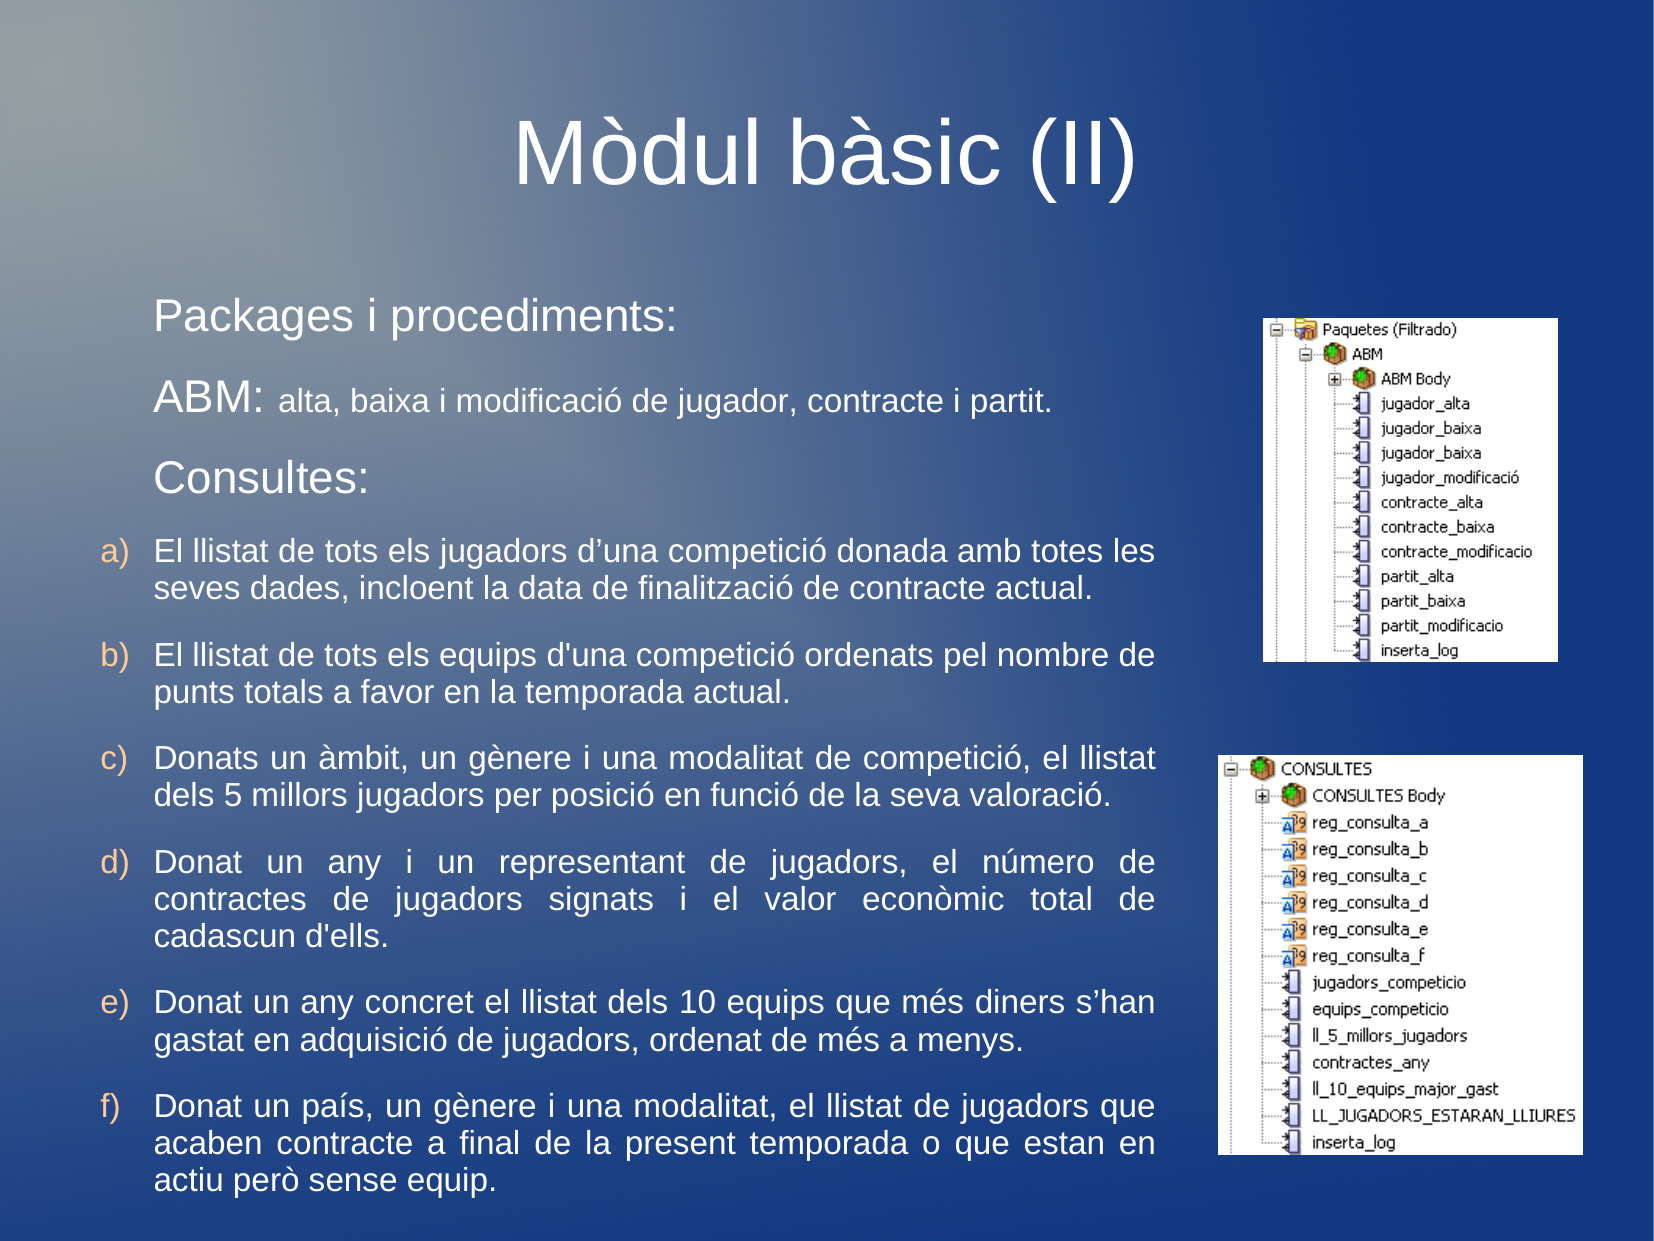

# Mòdul bàsic (II)
Packages i procediments:
ABM: alta, baixa i modificació de jugador, contracte i partit.
Consultes:
El llistat de tots els jugadors d’una competició donada amb totes les seves dades, incloent la data de finalització de contracte actual.
El llistat de tots els equips d'una competició ordenats pel nombre de punts totals a favor en la temporada actual.
Donats un àmbit, un gènere i una modalitat de competició, el llistat dels 5 millors jugadors per posició en funció de la seva valoració.
Donat un any i un representant de jugadors, el número de contractes de jugadors signats i el valor econòmic total de cadascun d'ells.
Donat un any concret el llistat dels 10 equips que més diners s’han gastat en adquisició de jugadors, ordenat de més a menys.
Donat un país, un gènere i una modalitat, el llistat de jugadors que acaben contracte a final de la present temporada o que estan en actiu però sense equip.